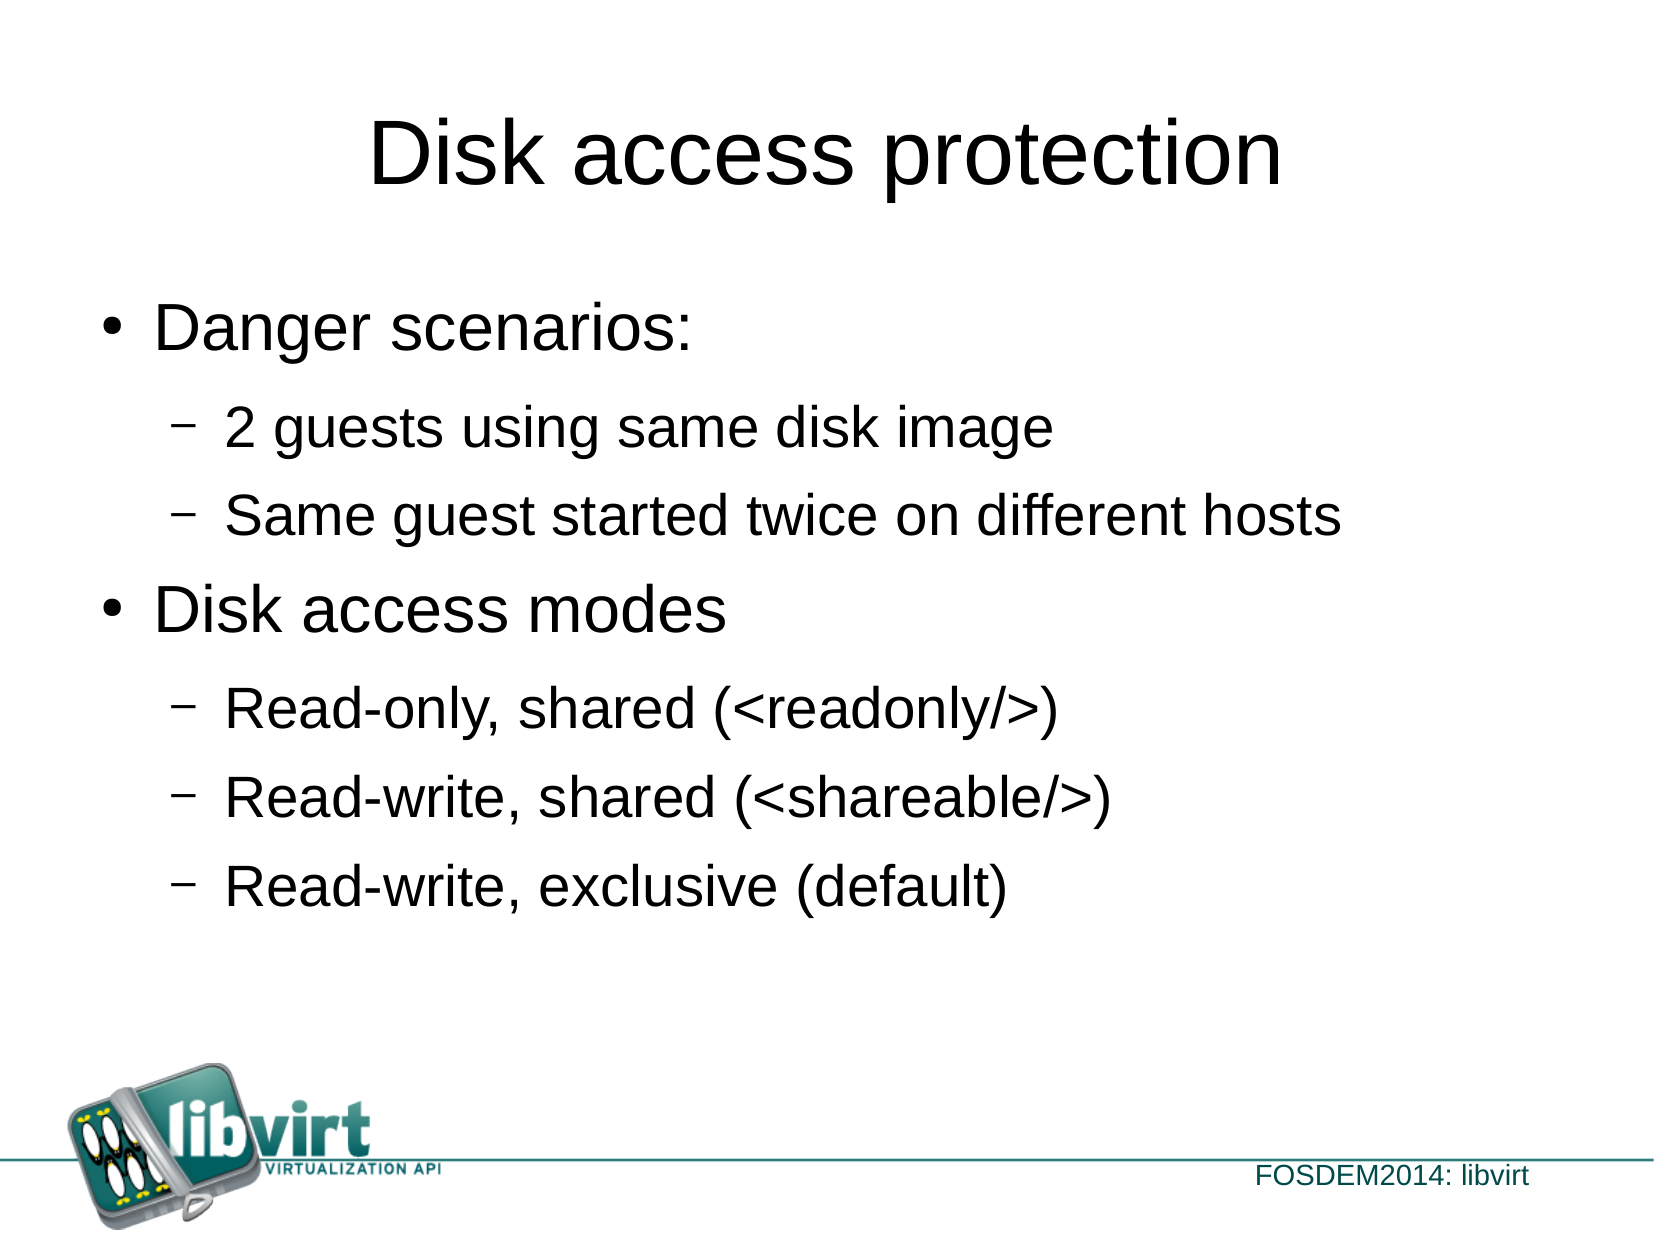

# Disk access protection
Danger scenarios:
2 guests using same disk image
Same guest started twice on different hosts
Disk access modes
Read-only, shared (<readonly/>)
Read-write, shared (<shareable/>)
Read-write, exclusive (default)